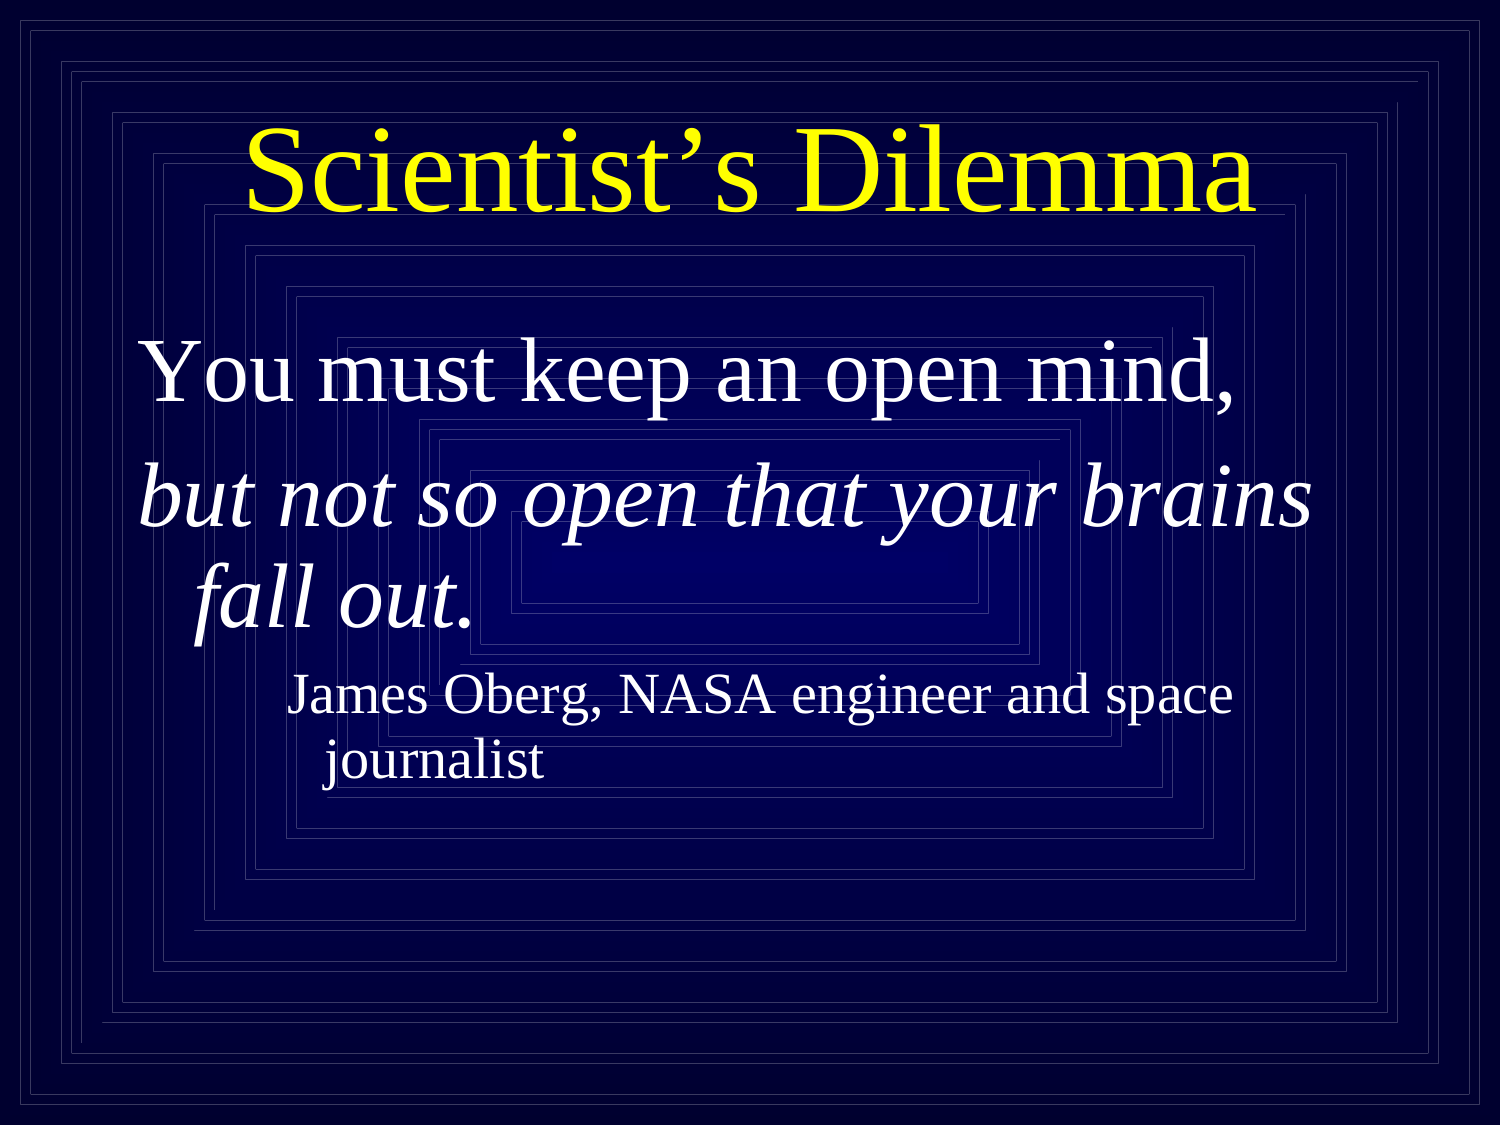

# Scientist’s Dilemma
You must keep an open mind,
but not so open that your brains fall out.
James Oberg, NASA engineer and space journalist